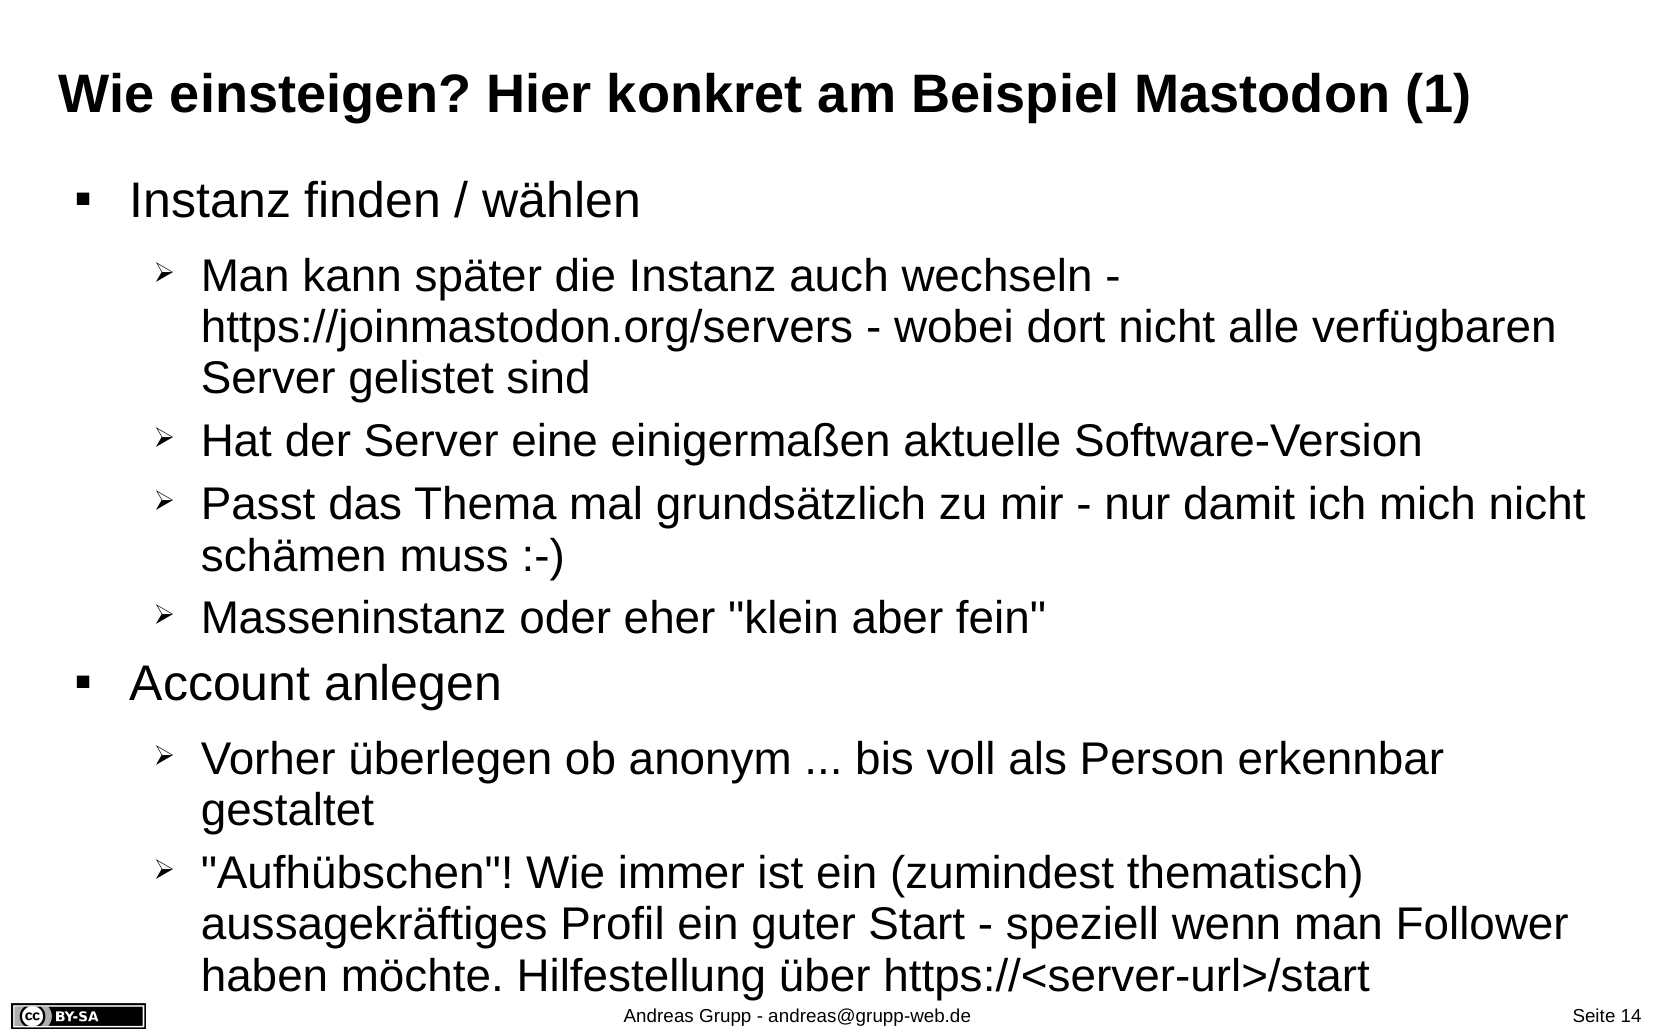

# Wie einsteigen? Hier konkret am Beispiel Mastodon (1)
Instanz finden / wählen
Man kann später die Instanz auch wechseln - https://joinmastodon.org/servers - wobei dort nicht alle verfügbaren Server gelistet sind
Hat der Server eine einigermaßen aktuelle Software-Version
Passt das Thema mal grundsätzlich zu mir - nur damit ich mich nicht schämen muss :-)
Masseninstanz oder eher "klein aber fein"
Account anlegen
Vorher überlegen ob anonym ... bis voll als Person erkennbar gestaltet
"Aufhübschen"! Wie immer ist ein (zumindest thematisch) aussagekräftiges Profil ein guter Start - speziell wenn man Follower haben möchte. Hilfestellung über https://<server-url>/start
Andreas Grupp - andreas@grupp-web.de
14